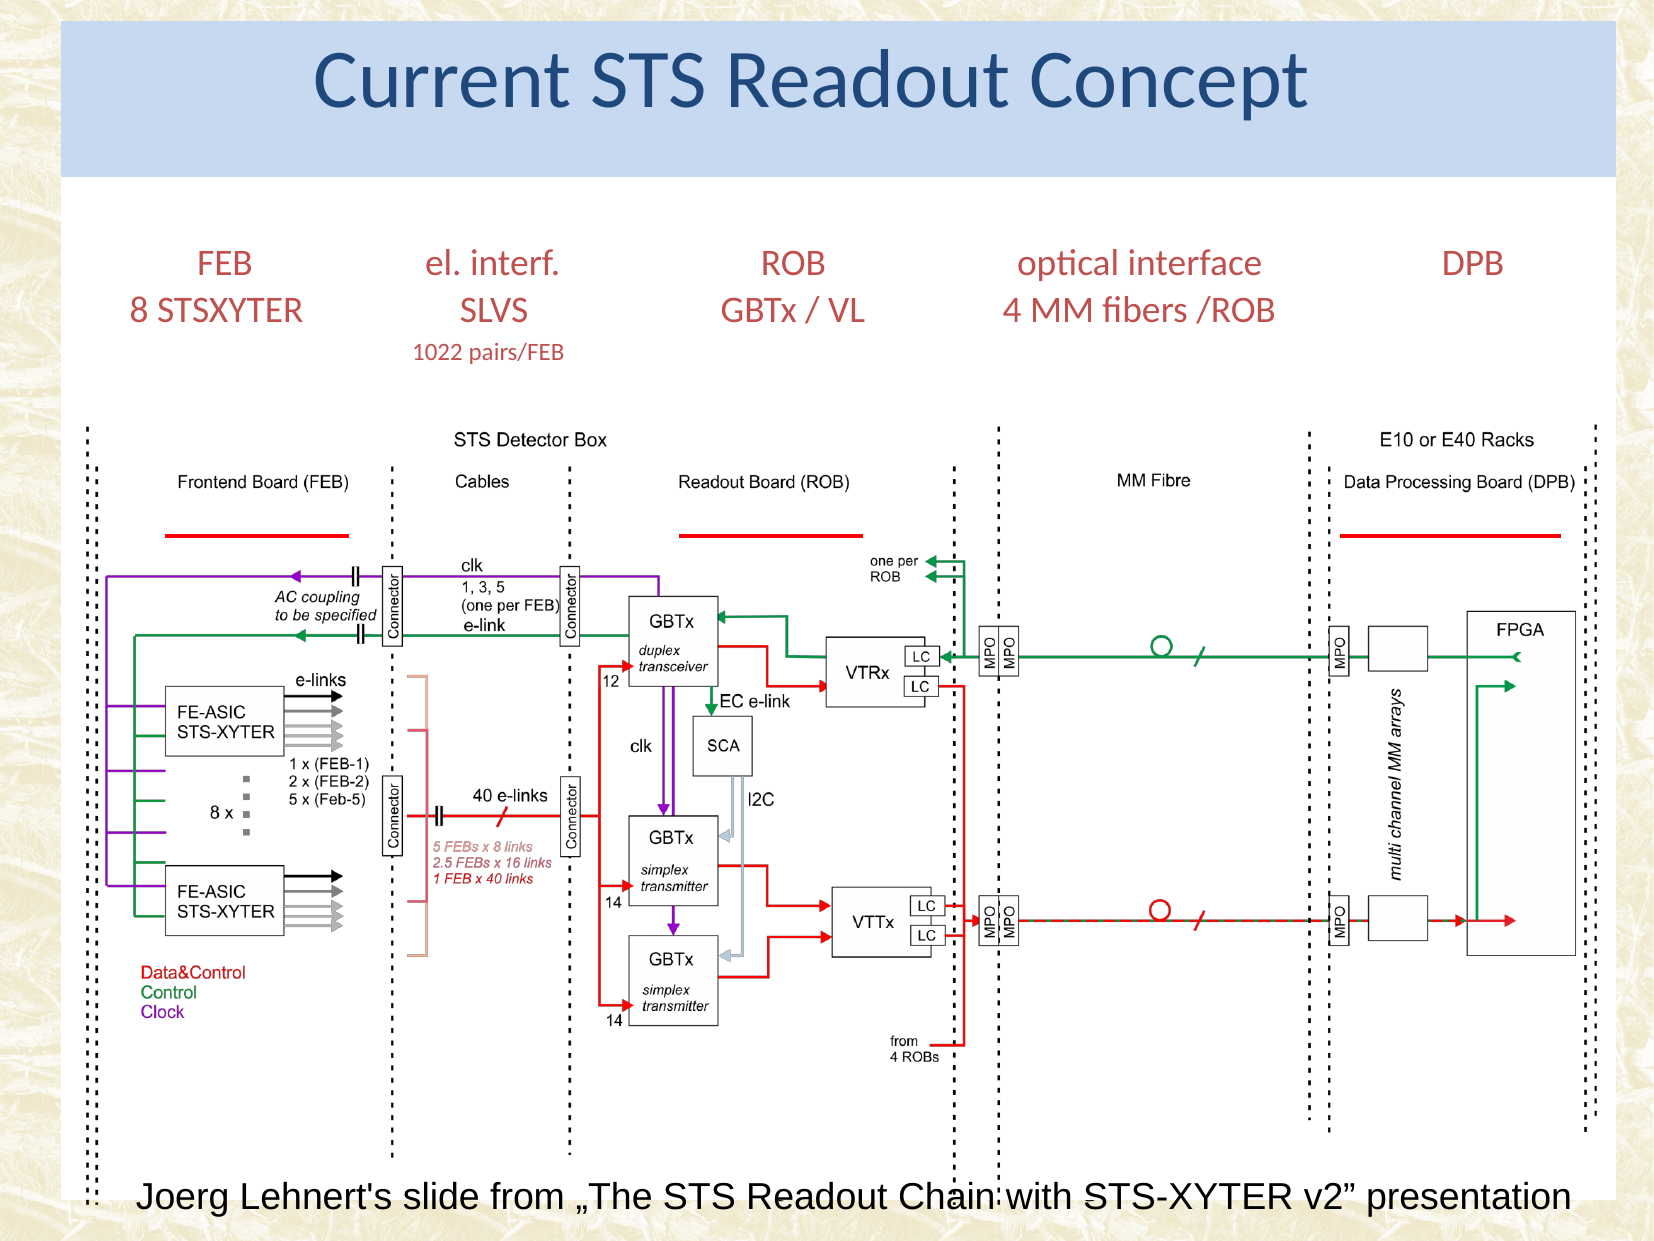

Current STS Readout Concept
FEB
el. interf.
ROB
optical interface
DPB
8 STS­XYTER
SLVS
GBTx / VL
4 MM fibers /ROB
10­22 pairs/FEB
Joerg Lehnert's slide from „The STS Readout Chain with STS-XYTER v2” presentation
Joint CBM/Panda DAQ developments-"Kick-off" meeting 19-20.02.2015
4